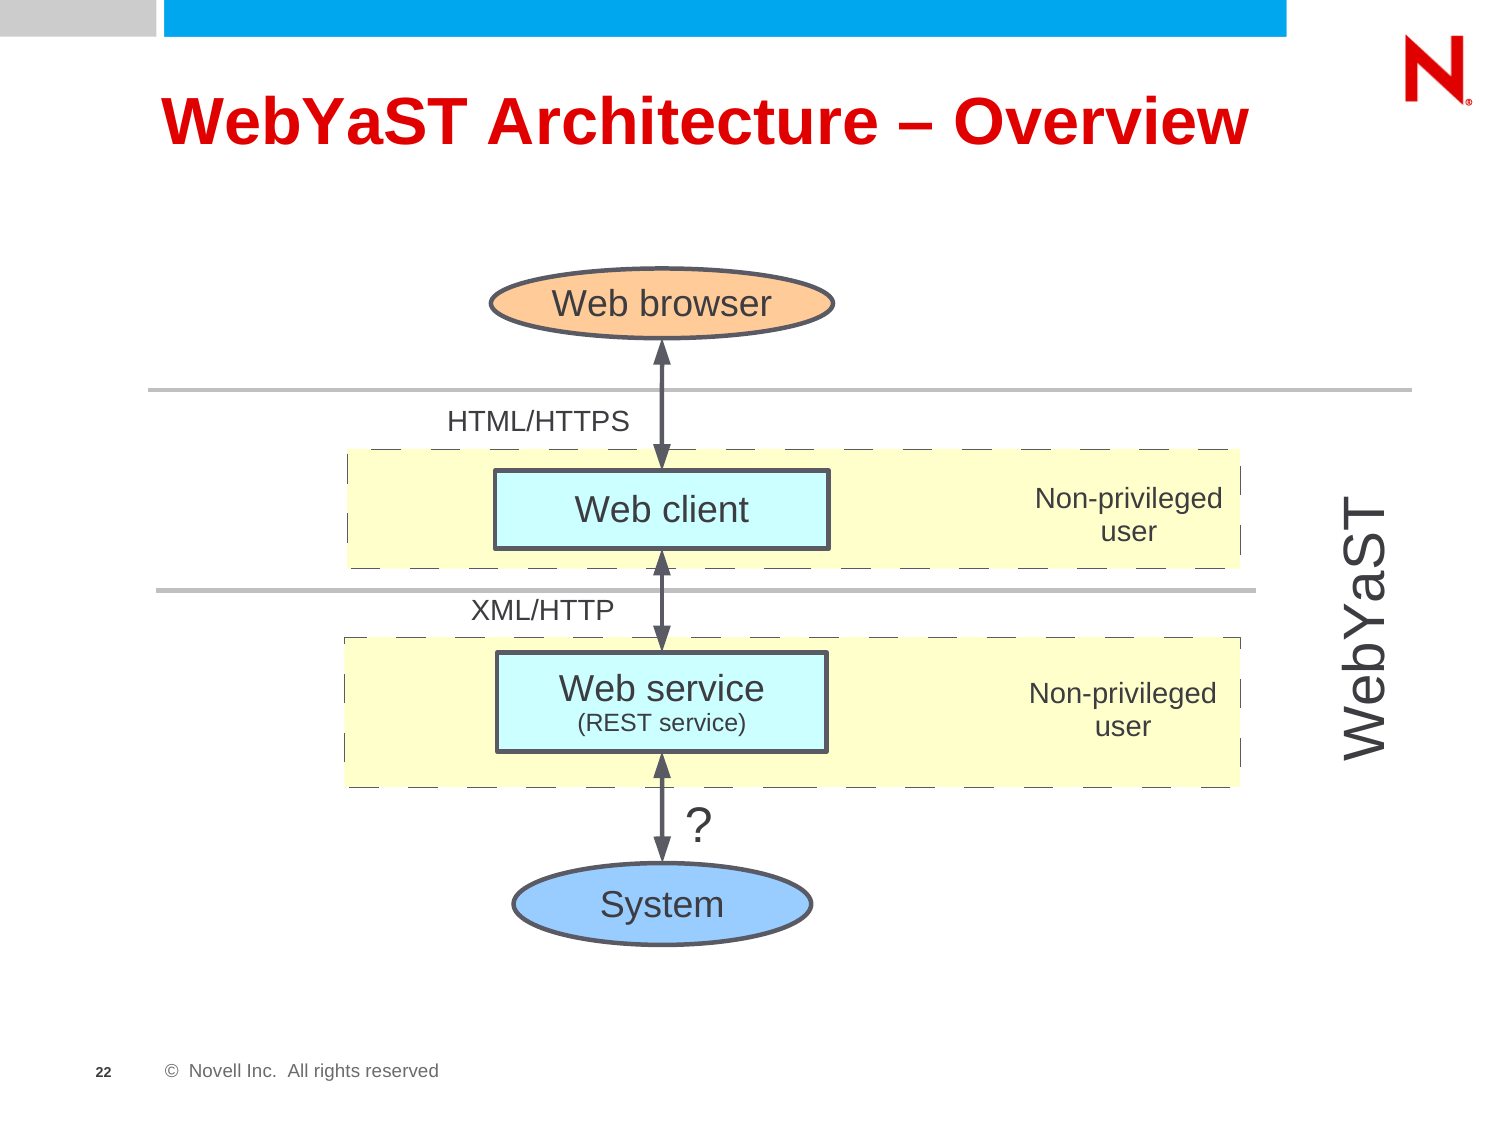

# WebYaST Architecture – Overview
Web browser
HTML/HTTPS
Web client
Non-privileged
user
XML/HTTP
WebYaST
Web service
(REST service)
Non-privileged
user
?
System